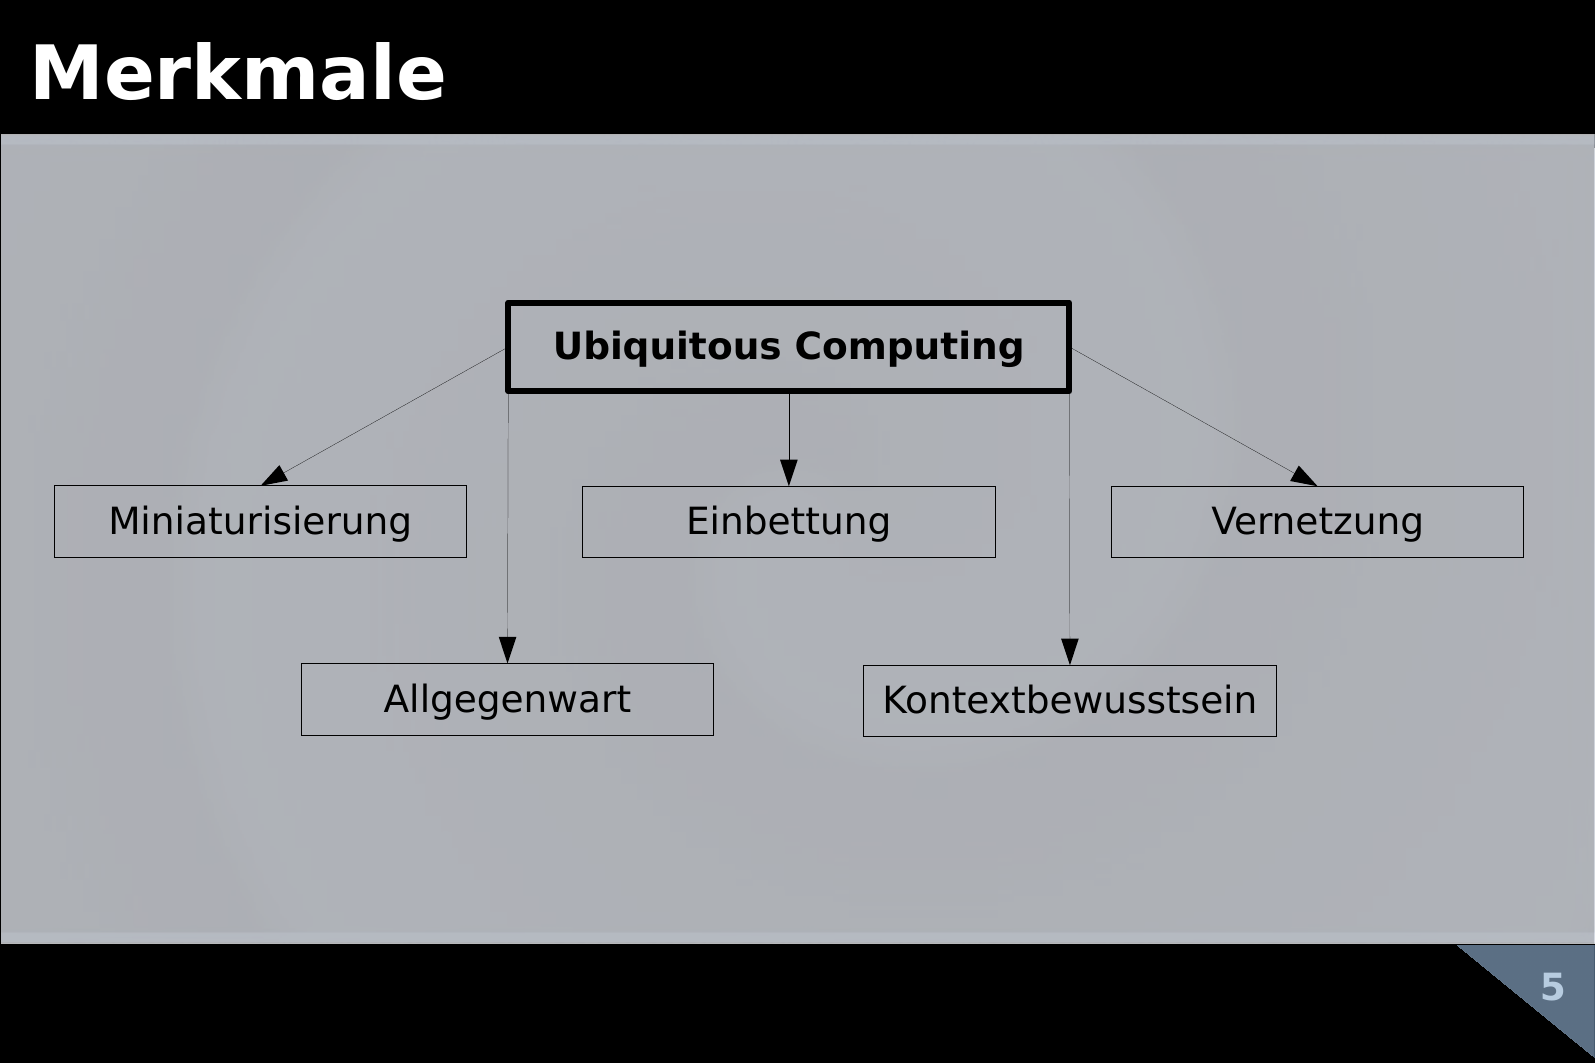

# Merkmale
Ubiquitous Computing
Miniaturisierung
Einbettung
Vernetzung
Allgegenwart
Kontextbewusstsein